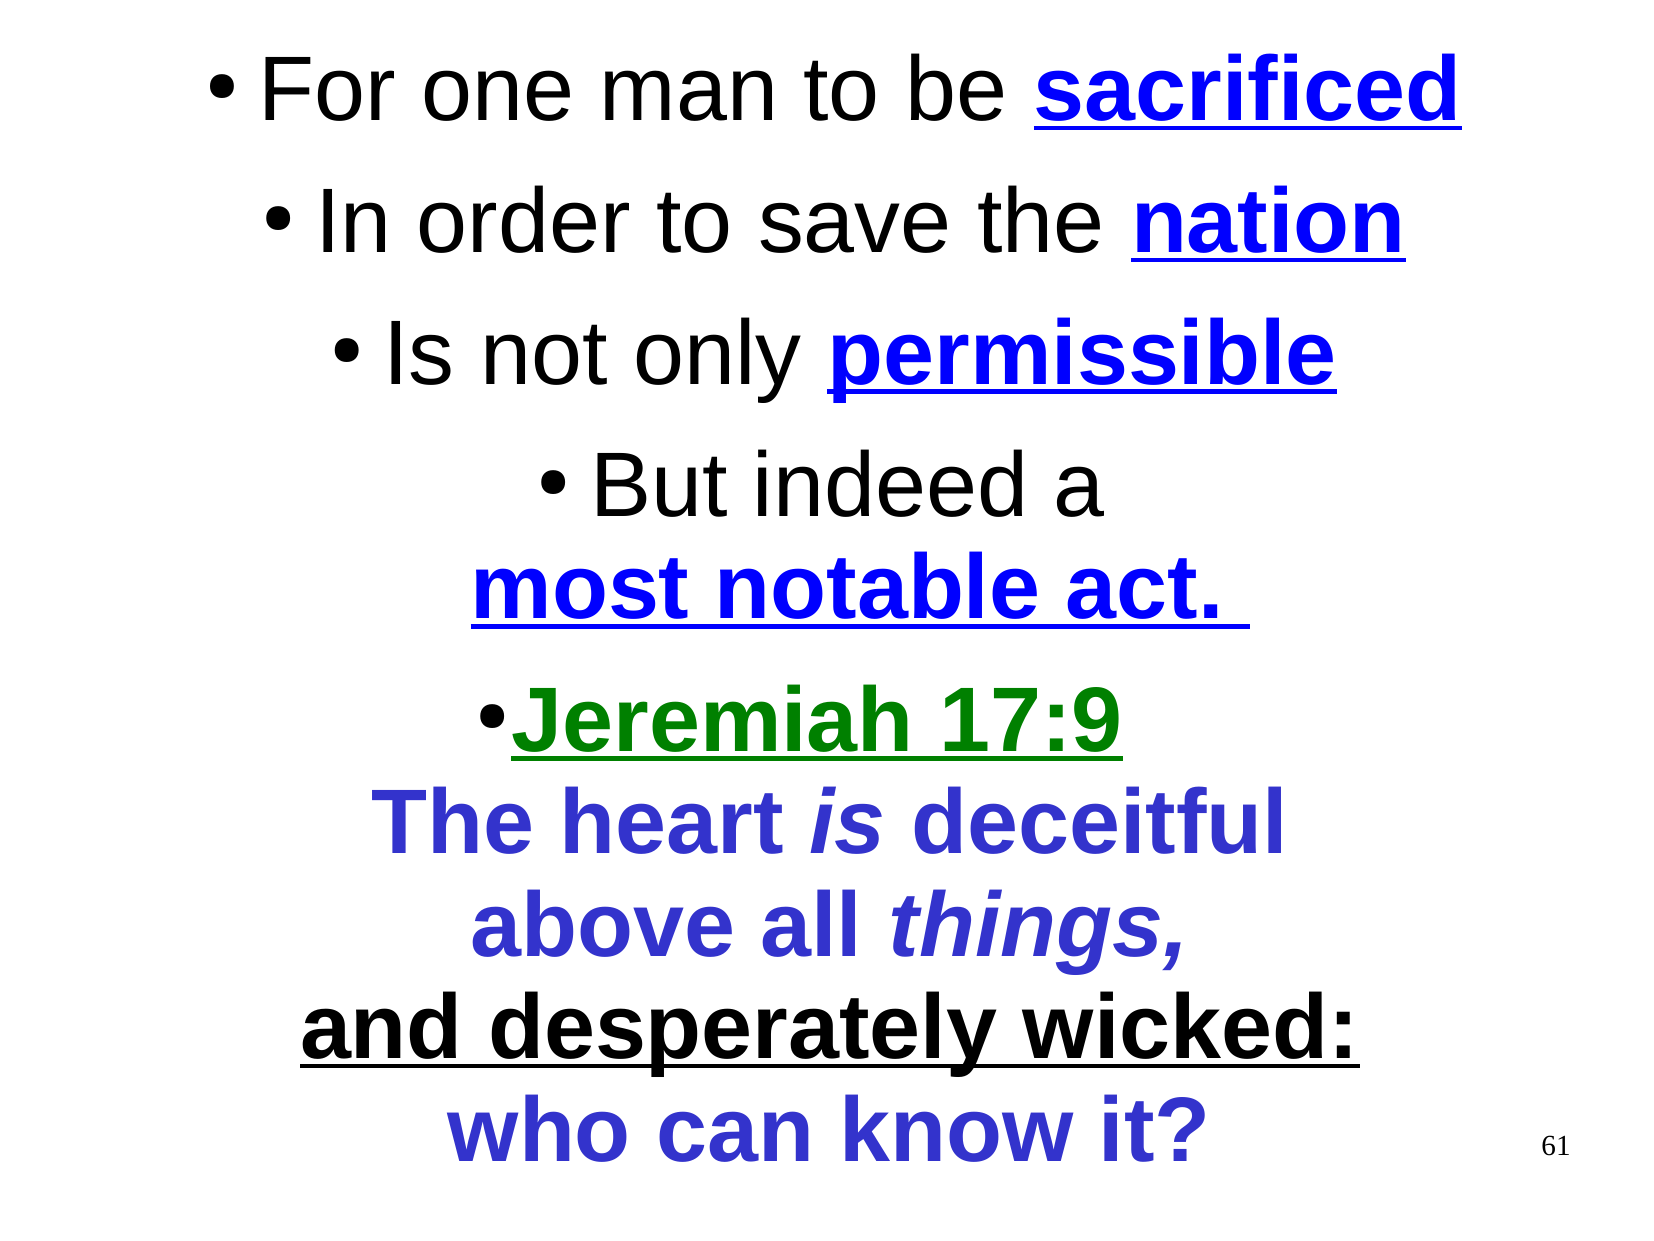

# For one man to be sacrificed
In order to save the nation
Is not only permissible
But indeed a
most notable act.
Jeremiah 17:9 
The heart is deceitful
above all things,
and desperately wicked:
who can know it?
61